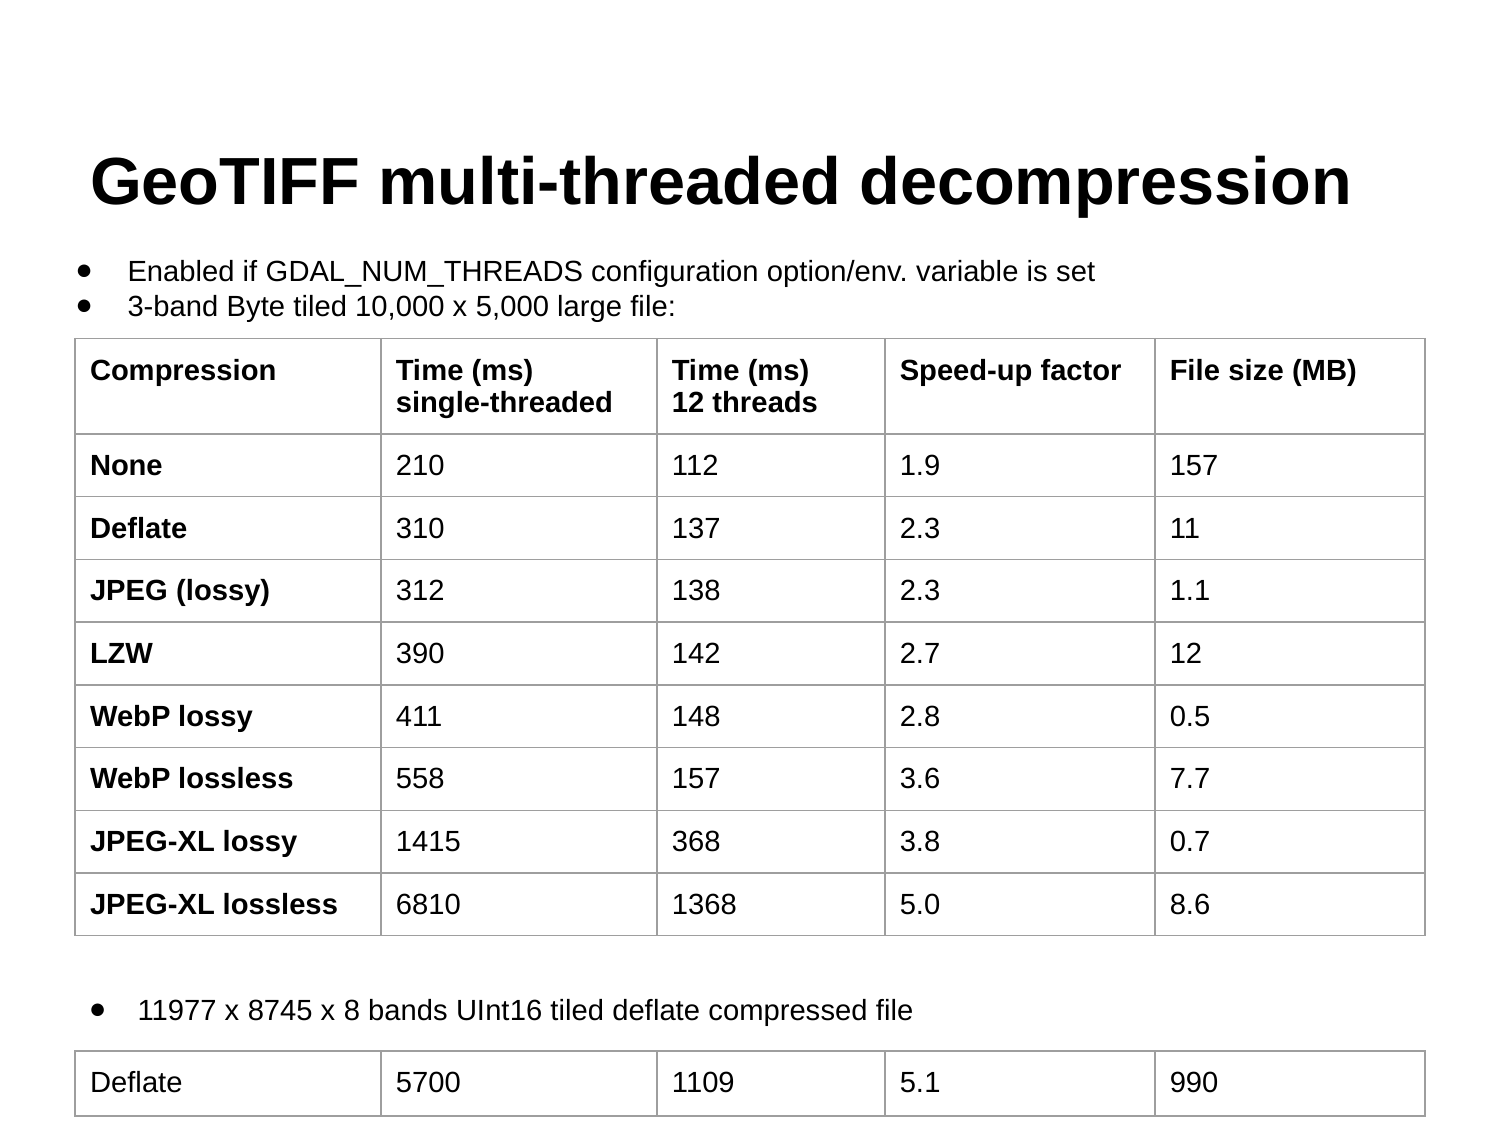

# GeoTIFF multi-threaded decompression
Enabled if GDAL_NUM_THREADS configuration option/env. variable is set
3-band Byte tiled 10,000 x 5,000 large file:
| Compression | Time (ms) single-threaded | Time (ms) 12 threads | Speed-up factor | File size (MB) |
| --- | --- | --- | --- | --- |
| None | 210 | 112 | 1.9 | 157 |
| Deflate | 310 | 137 | 2.3 | 11 |
| JPEG (lossy) | 312 | 138 | 2.3 | 1.1 |
| LZW | 390 | 142 | 2.7 | 12 |
| WebP lossy | 411 | 148 | 2.8 | 0.5 |
| WebP lossless | 558 | 157 | 3.6 | 7.7 |
| JPEG-XL lossy | 1415 | 368 | 3.8 | 0.7 |
| JPEG-XL lossless | 6810 | 1368 | 5.0 | 8.6 |
11977 x 8745 x 8 bands UInt16 tiled deflate compressed file
| Deflate | 5700 | 1109 | 5.1 | 990 |
| --- | --- | --- | --- | --- |